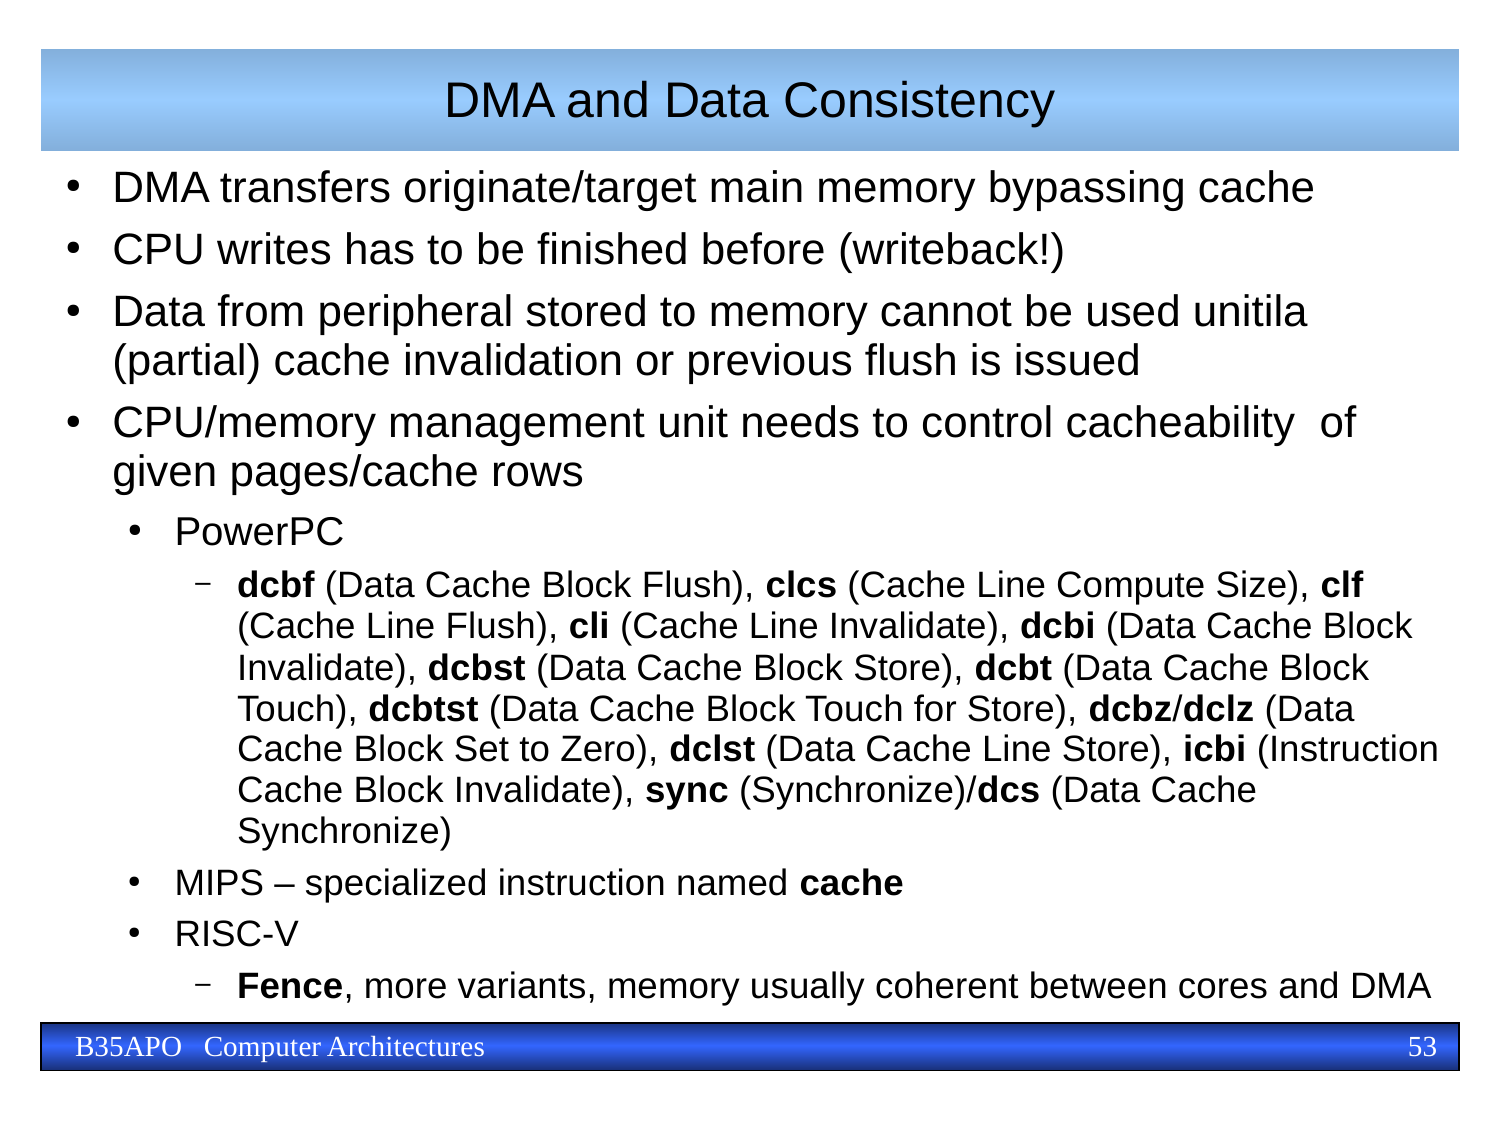

# DMA and Data Consistency
DMA transfers originate/target main memory bypassing cache
CPU writes has to be finished before (writeback!)
Data from peripheral stored to memory cannot be used unitila (partial) cache invalidation or previous flush is issued
CPU/memory management unit needs to control cacheability of given pages/cache rows
PowerPC
dcbf (Data Cache Block Flush), clcs (Cache Line Compute Size), clf (Cache Line Flush), cli (Cache Line Invalidate), dcbi (Data Cache Block Invalidate), dcbst (Data Cache Block Store), dcbt (Data Cache Block Touch), dcbtst (Data Cache Block Touch for Store), dcbz/dclz (Data Cache Block Set to Zero), dclst (Data Cache Line Store), icbi (Instruction Cache Block Invalidate), sync (Synchronize)/dcs (Data Cache Synchronize)
MIPS – specialized instruction named cache
RISC-V
Fence, more variants, memory usually coherent between cores and DMA
B35APO Computer Architectures
53